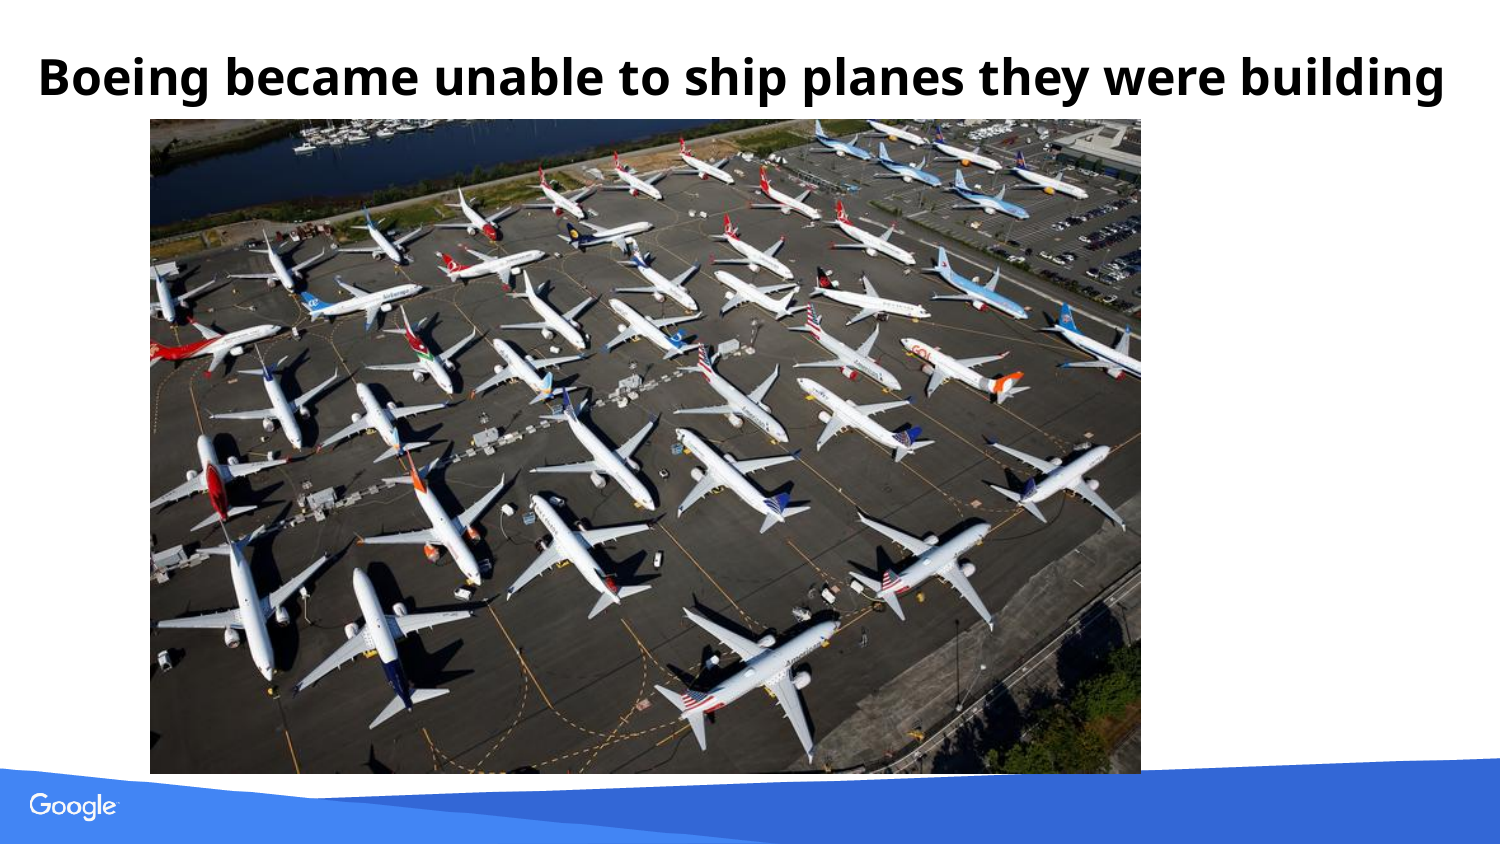

Boeing became unable to ship planes they were building